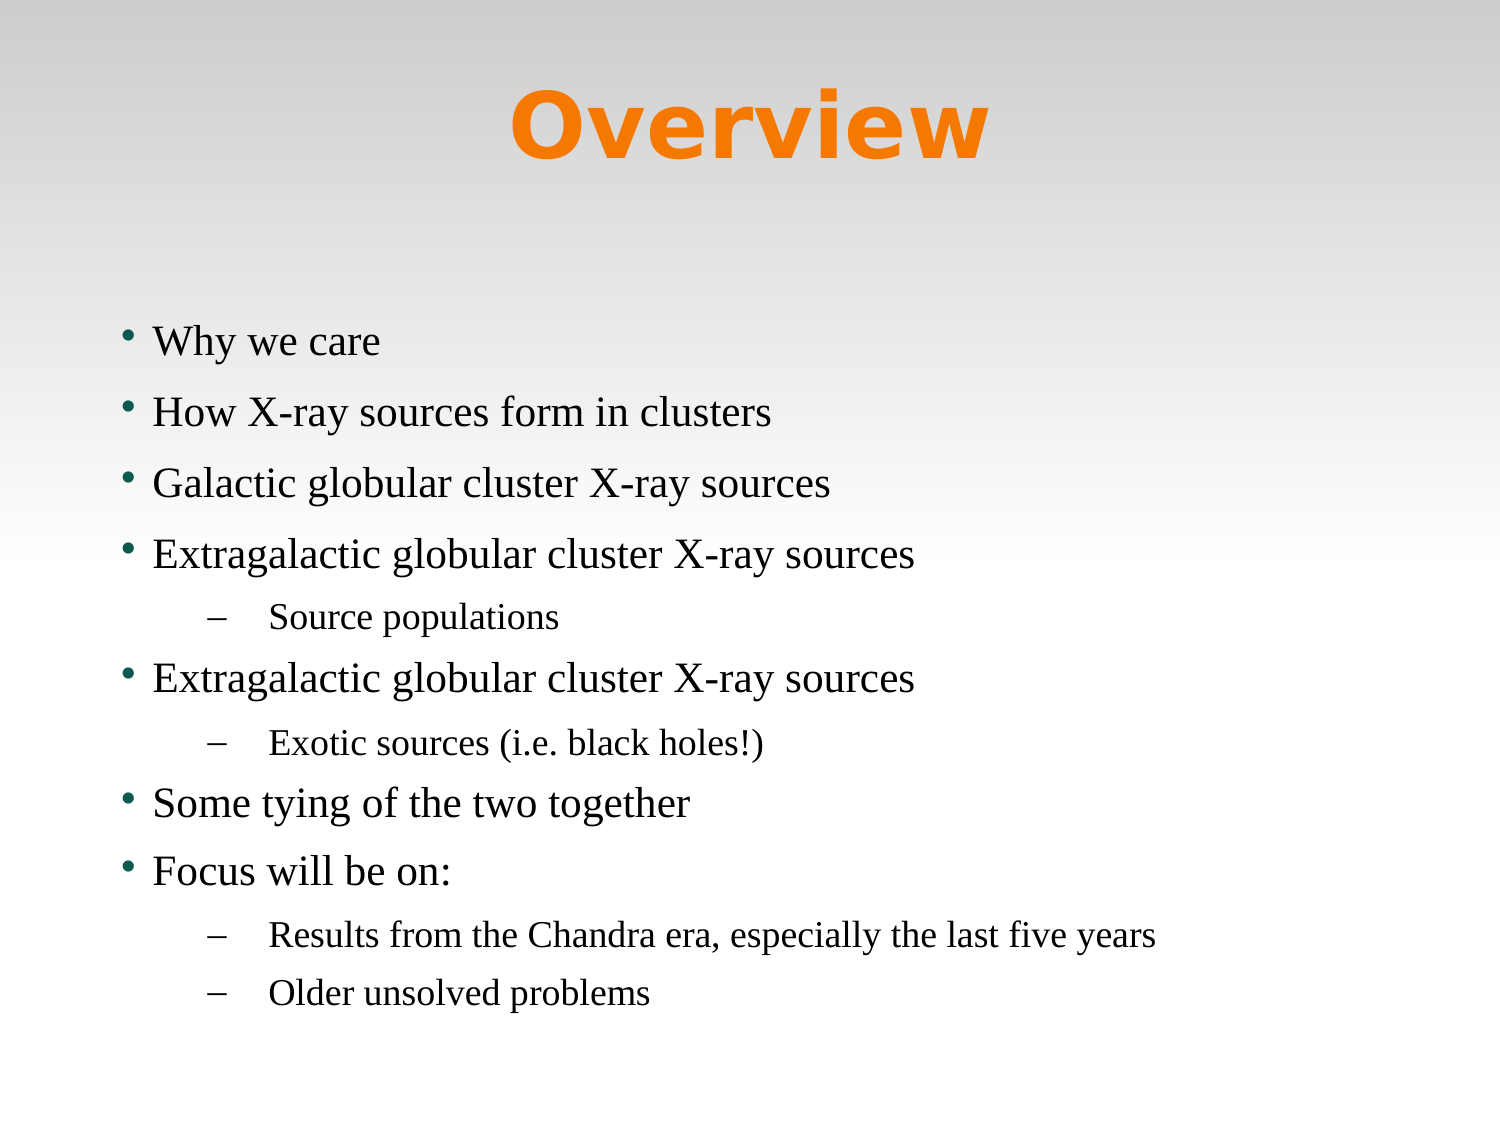

# Overview
Why we care
How X-ray sources form in clusters
Galactic globular cluster X-ray sources
Extragalactic globular cluster X-ray sources
Source populations
Extragalactic globular cluster X-ray sources
Exotic sources (i.e. black holes!)
Some tying of the two together
Focus will be on:
Results from the Chandra era, especially the last five years
Older unsolved problems